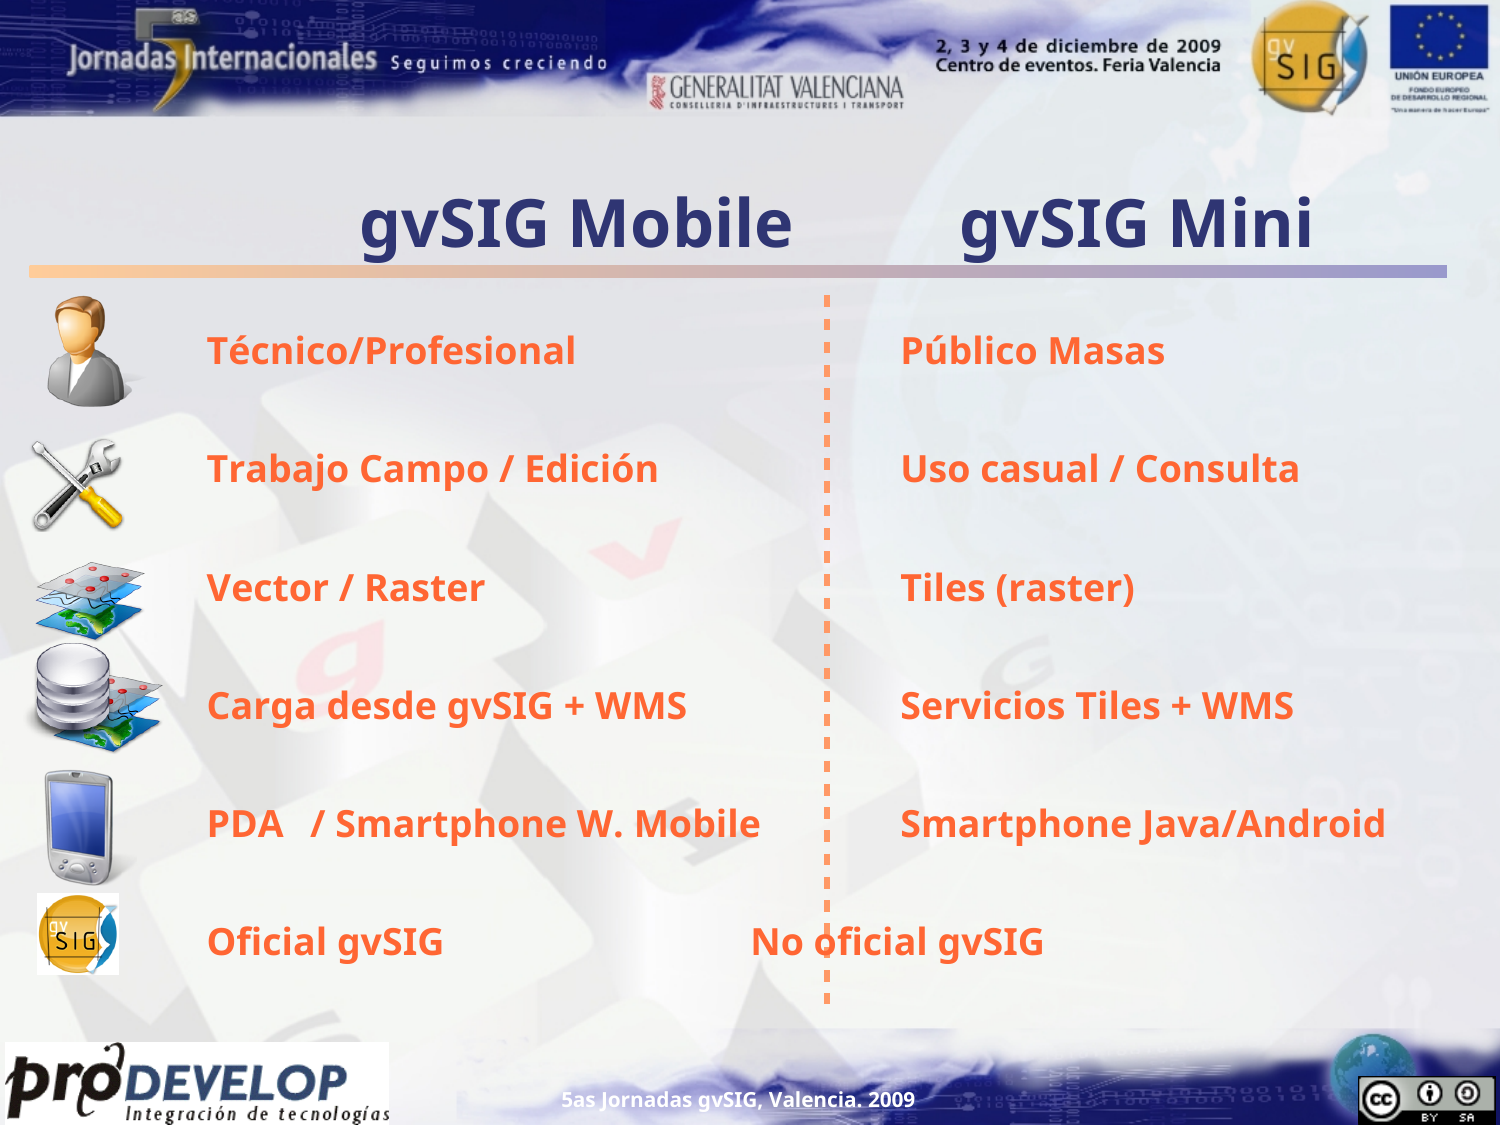

# gvSIG Mobile		gvSIG Mini
Técnico/Profesional		Público Masas
Trabajo Campo / Edición		Uso casual / Consulta
Vector / Raster		Tiles (raster)
Carga desde gvSIG + WMS		Servicios Tiles + WMS
PDA	 / Smartphone W. Mobile	Smartphone Java/Android
Oficial gvSIG		No oficial gvSIG
25/10/2006
38
Plan Difusión Interna gvSIG v. 2.0